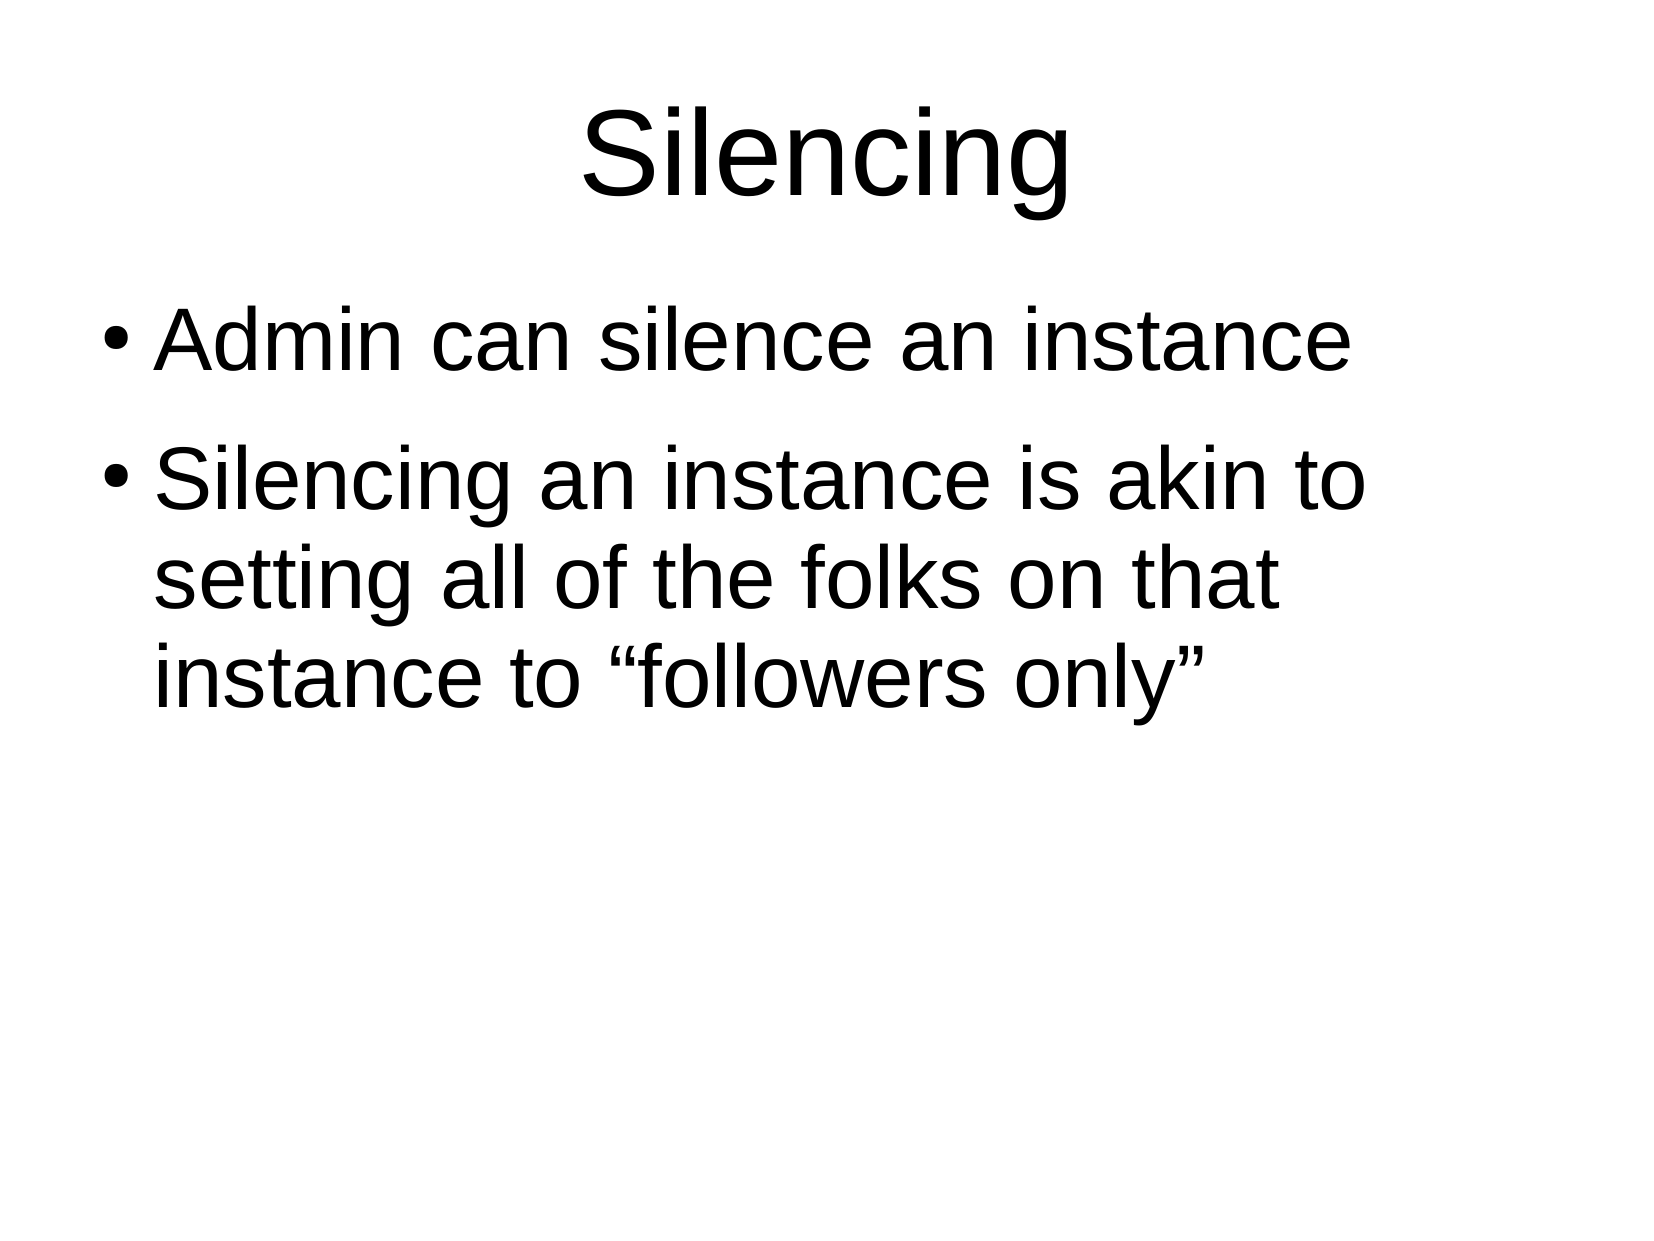

# Silencing
Admin can silence an instance
Silencing an instance is akin to setting all of the folks on that instance to “followers only”